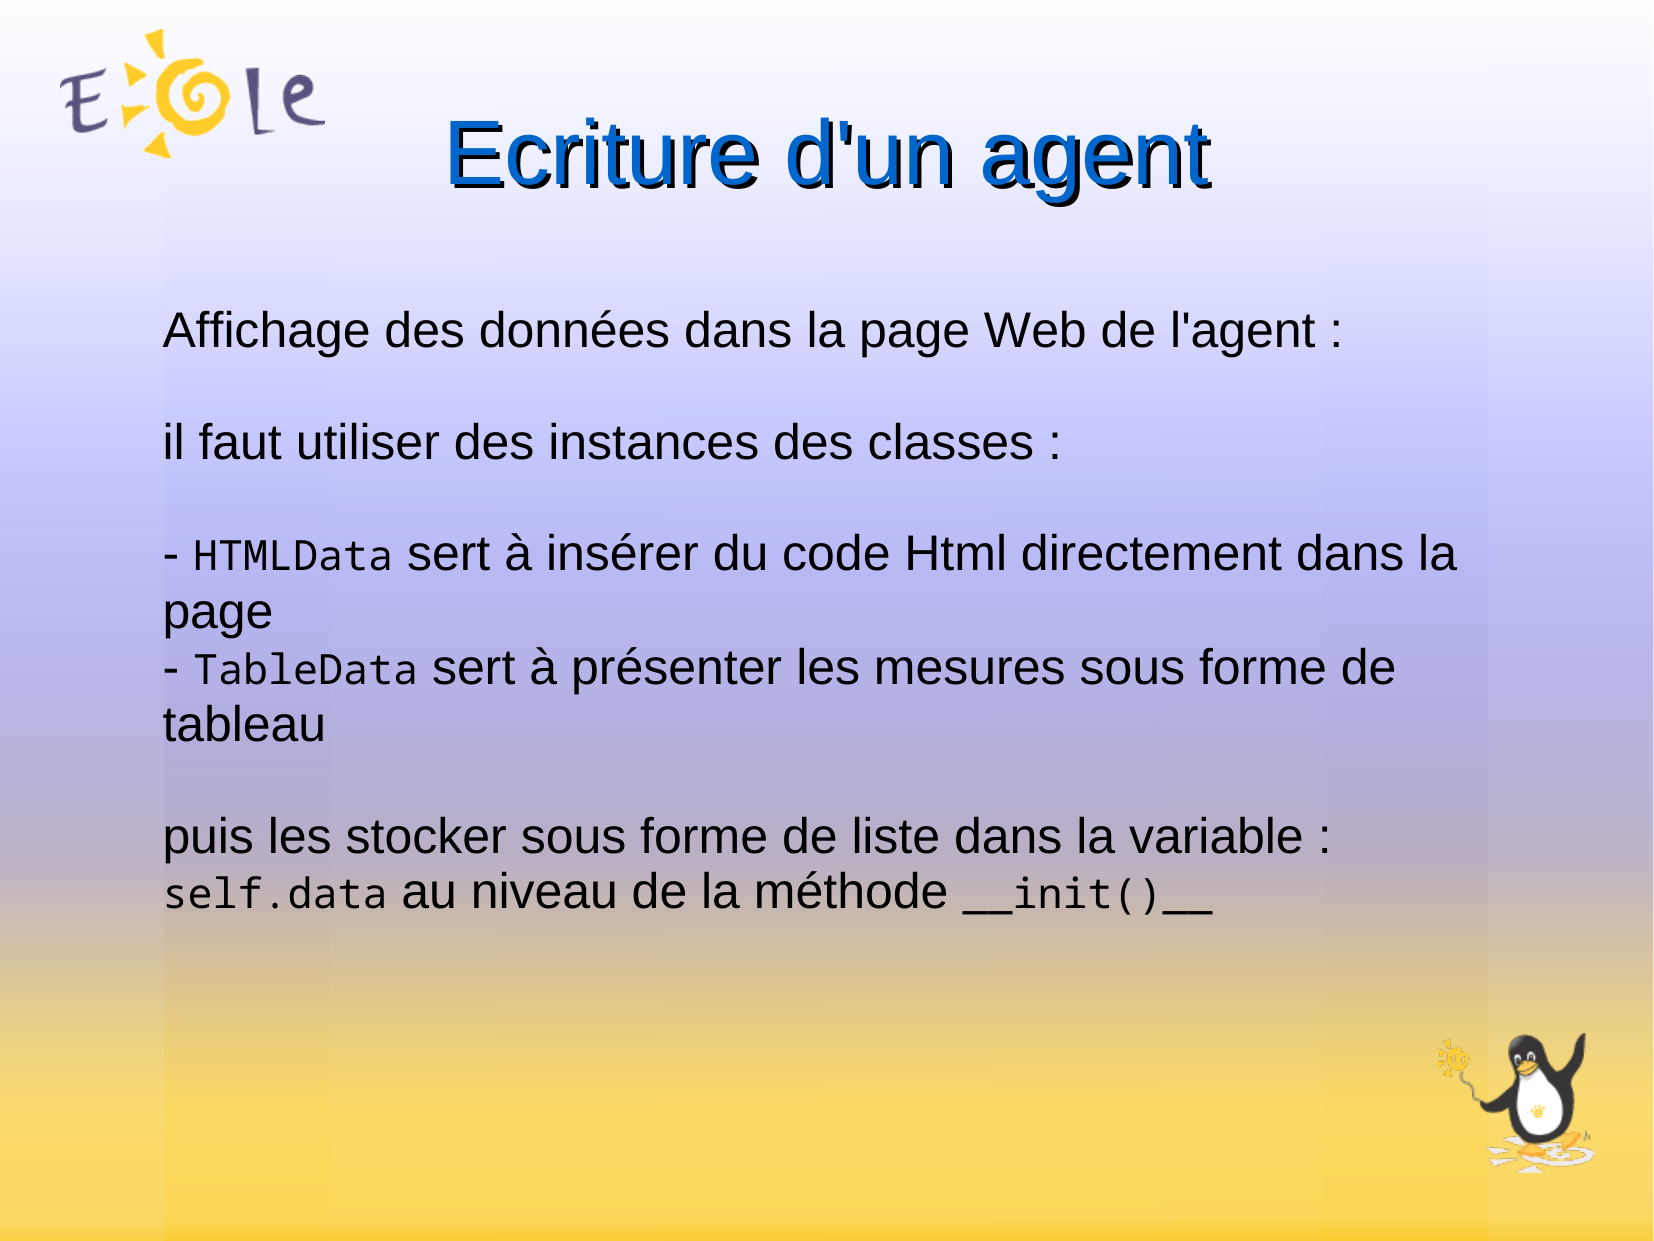

# Ecriture d'un agent
Affichage des données dans la page Web de l'agent :
il faut utiliser des instances des classes :
- HTMLData sert à insérer du code Html directement dans la page
- TableData sert à présenter les mesures sous forme de tableau
puis les stocker sous forme de liste dans la variable : self.data au niveau de la méthode __init()__